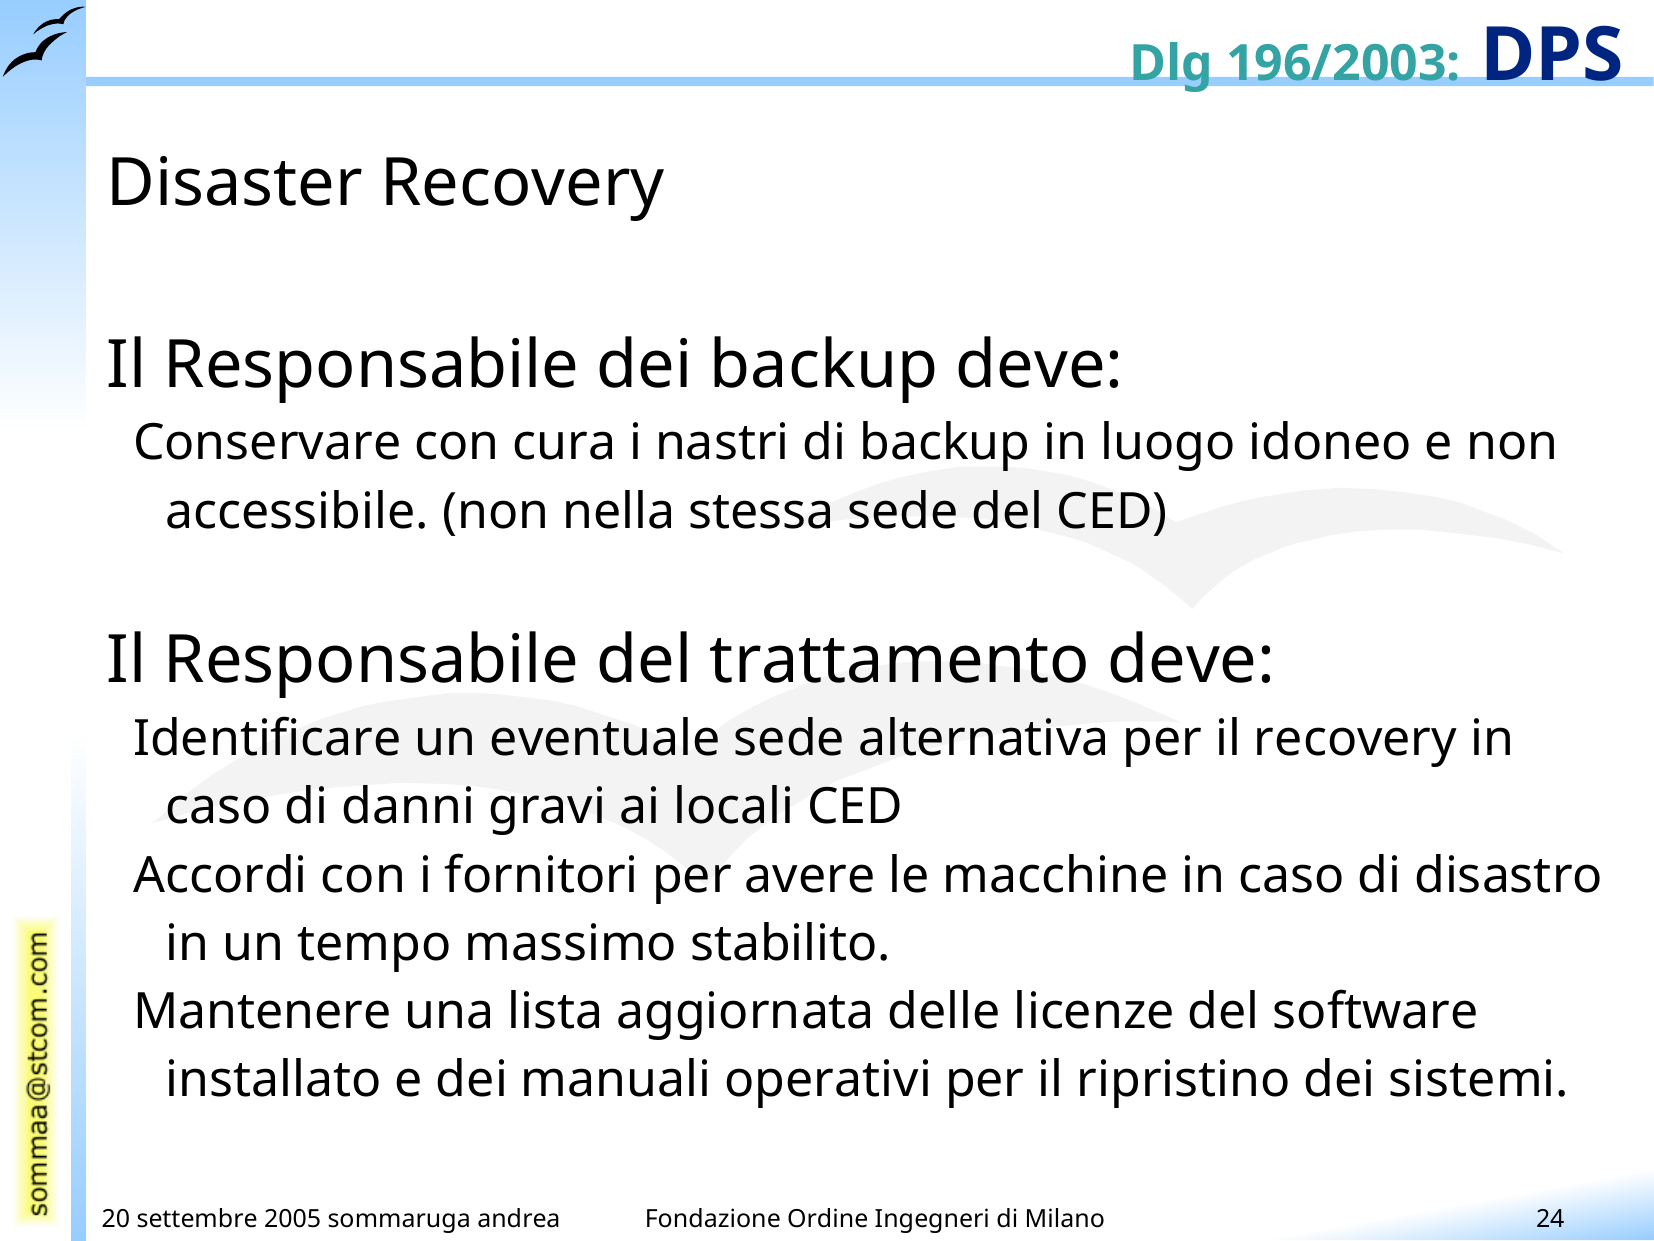

# Dlg 196/2003: DPS
Disaster Recovery
Il Responsabile dei backup deve:
Conservare con cura i nastri di backup in luogo idoneo e non accessibile. (non nella stessa sede del CED)
Il Responsabile del trattamento deve:
Identificare un eventuale sede alternativa per il recovery in caso di danni gravi ai locali CED
Accordi con i fornitori per avere le macchine in caso di disastro in un tempo massimo stabilito.
Mantenere una lista aggiornata delle licenze del software installato e dei manuali operativi per il ripristino dei sistemi.